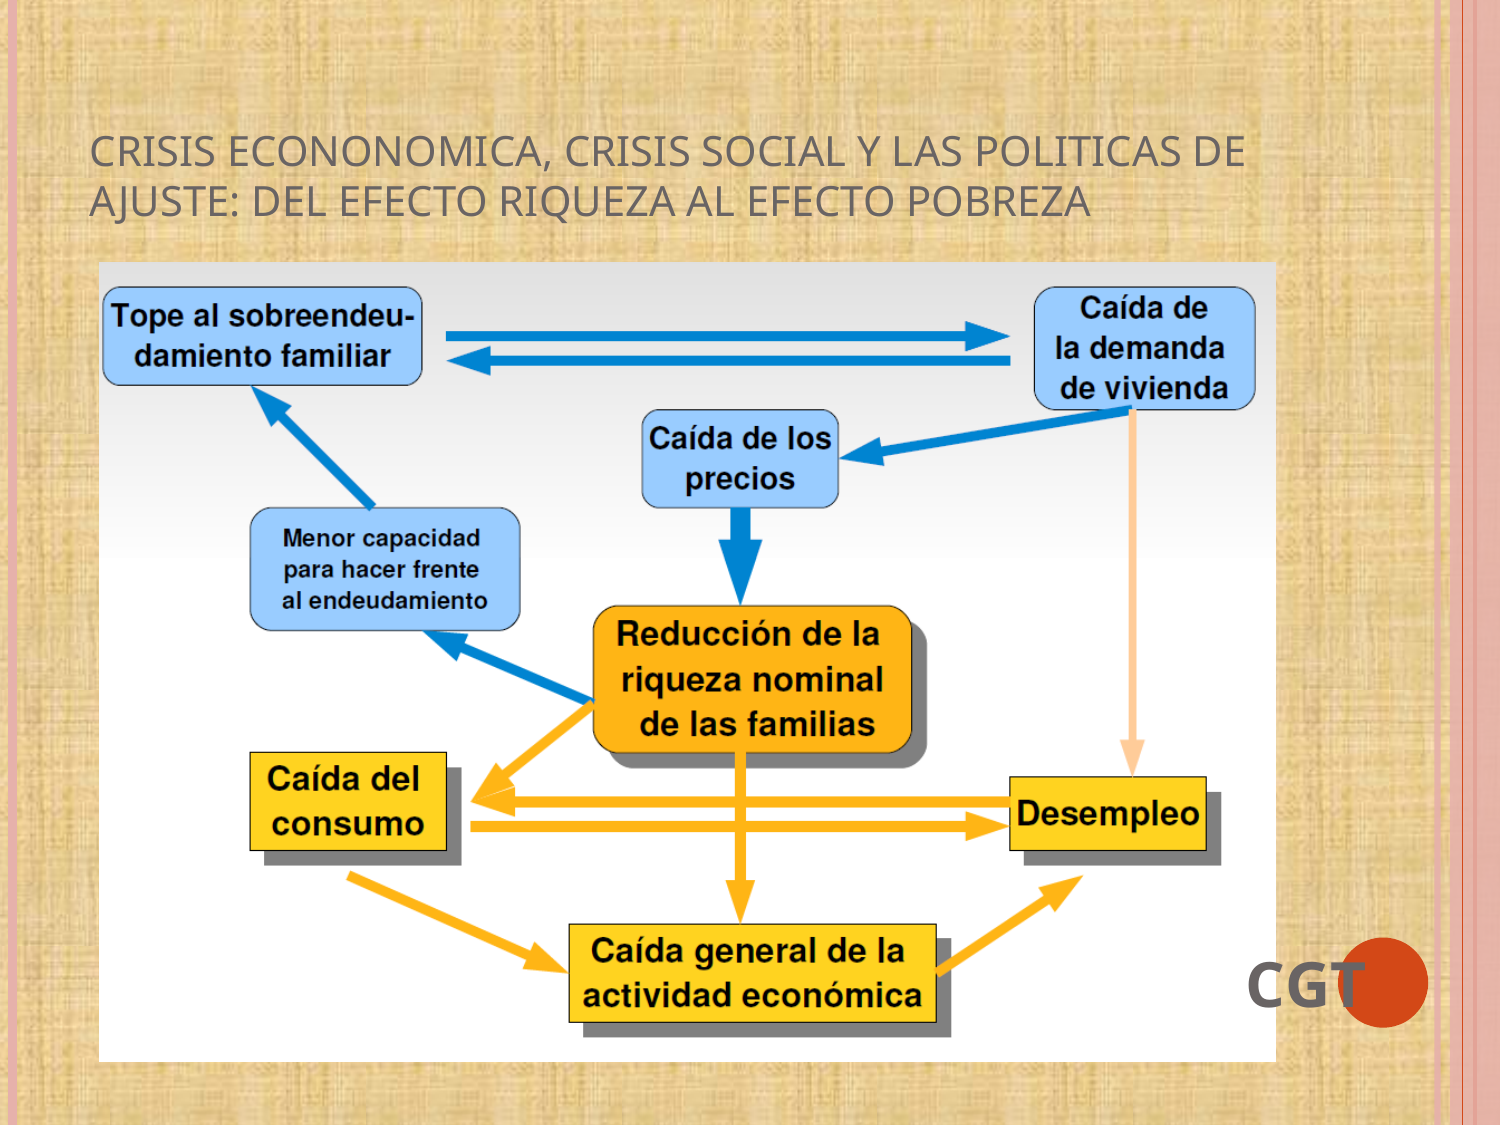

# CRISIS ECONONOMICA, CRISIS SOCIAL Y LAS POLITICAS DE AJUSTE: DEL EFECTO RIQUEZA AL EFECTO POBREZA
CGT